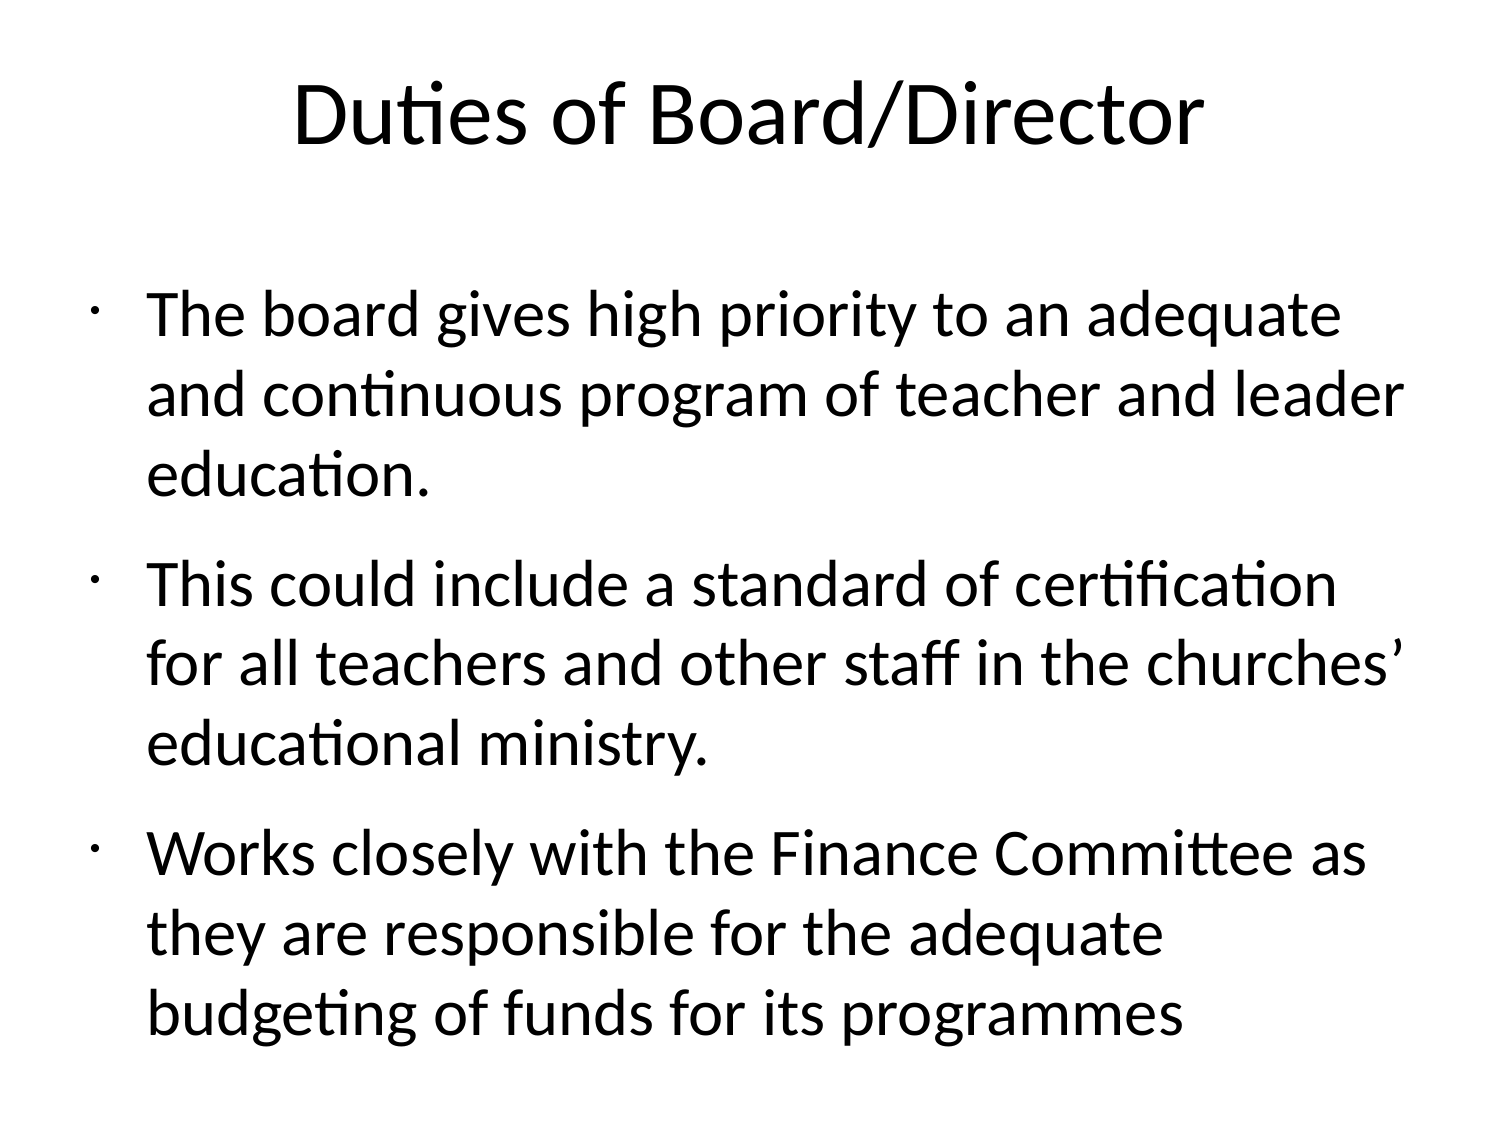

# Duties of Board/Director
The board gives high priority to an adequate and continuous program of teacher and leader education.
This could include a standard of certification for all teachers and other staff in the churches’ educational ministry.
Works closely with the Finance Committee as they are responsible for the adequate budgeting of funds for its programmes